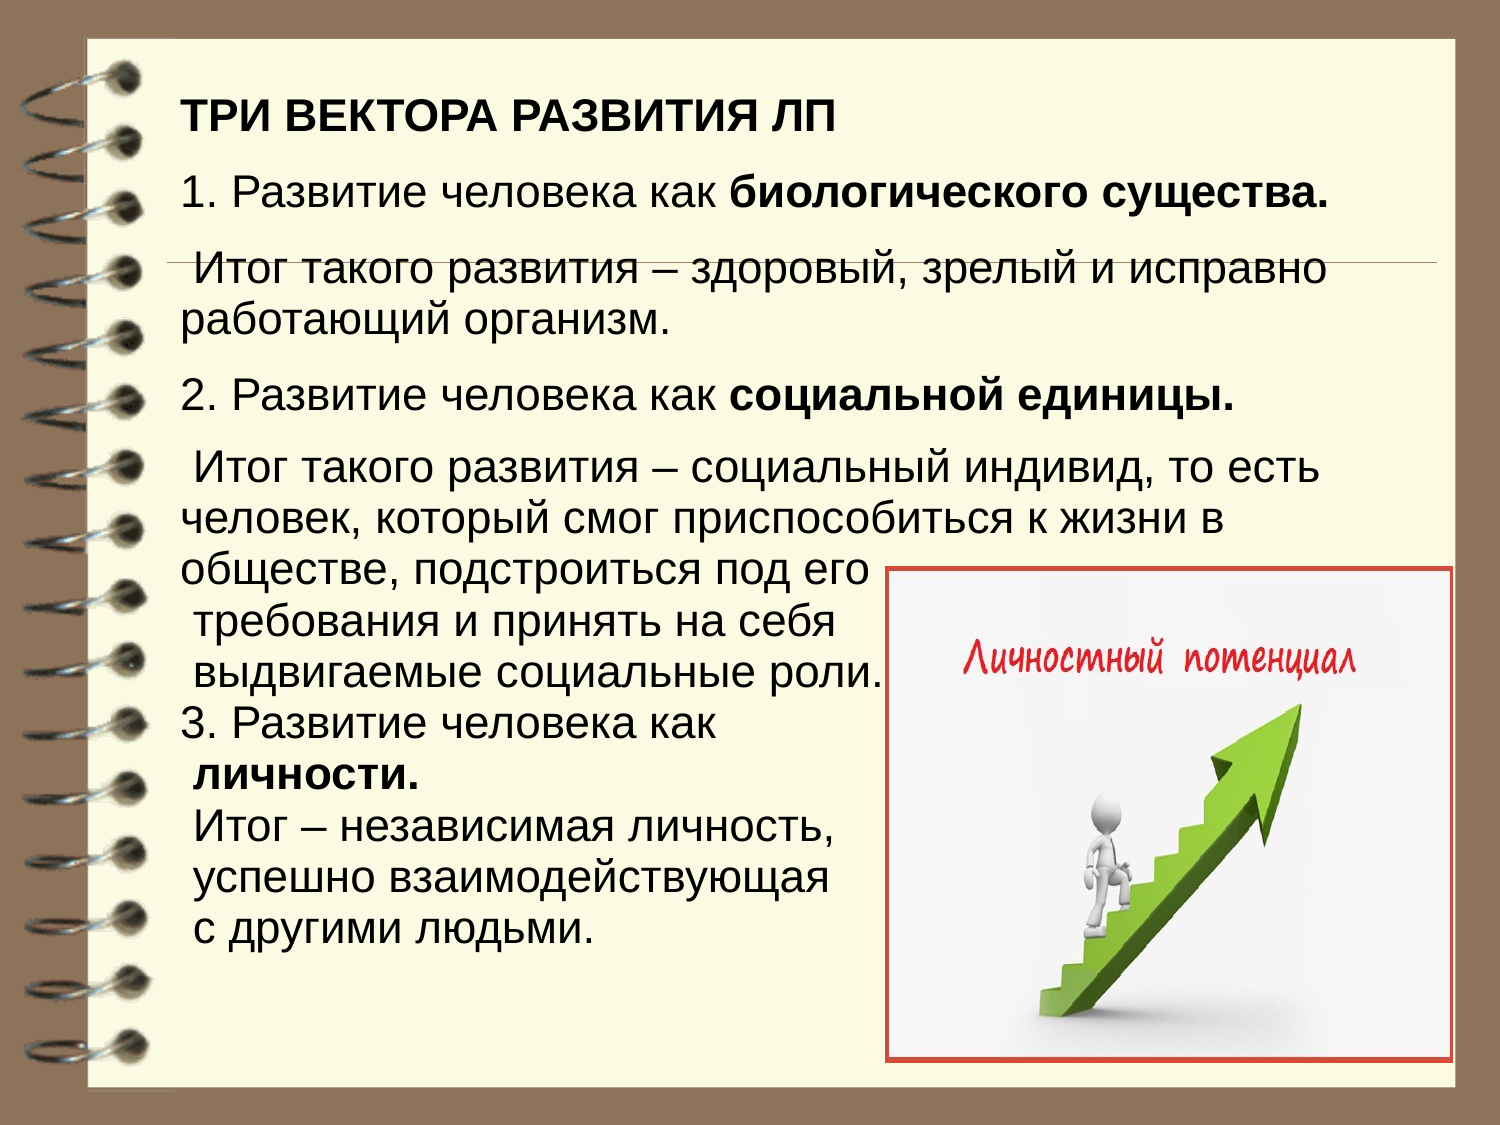

ТРИ ВЕКТОРА РАЗВИТИЯ ЛП
1. Развитие человека как биологического существа.
 Итог такого развития – здоровый, зрелый и исправно работающий организм.
2. Развитие человека как социальной единицы.
 Итог такого развития – социальный индивид, то есть человек, который смог приспособиться к жизни в обществе, подстроиться под его
 требования и принять на себя
 выдвигаемые социальные роли.
3. Развитие человека как
 личности.
 Итог – независимая личность,
 успешно взаимодействующая
 с другими людьми.